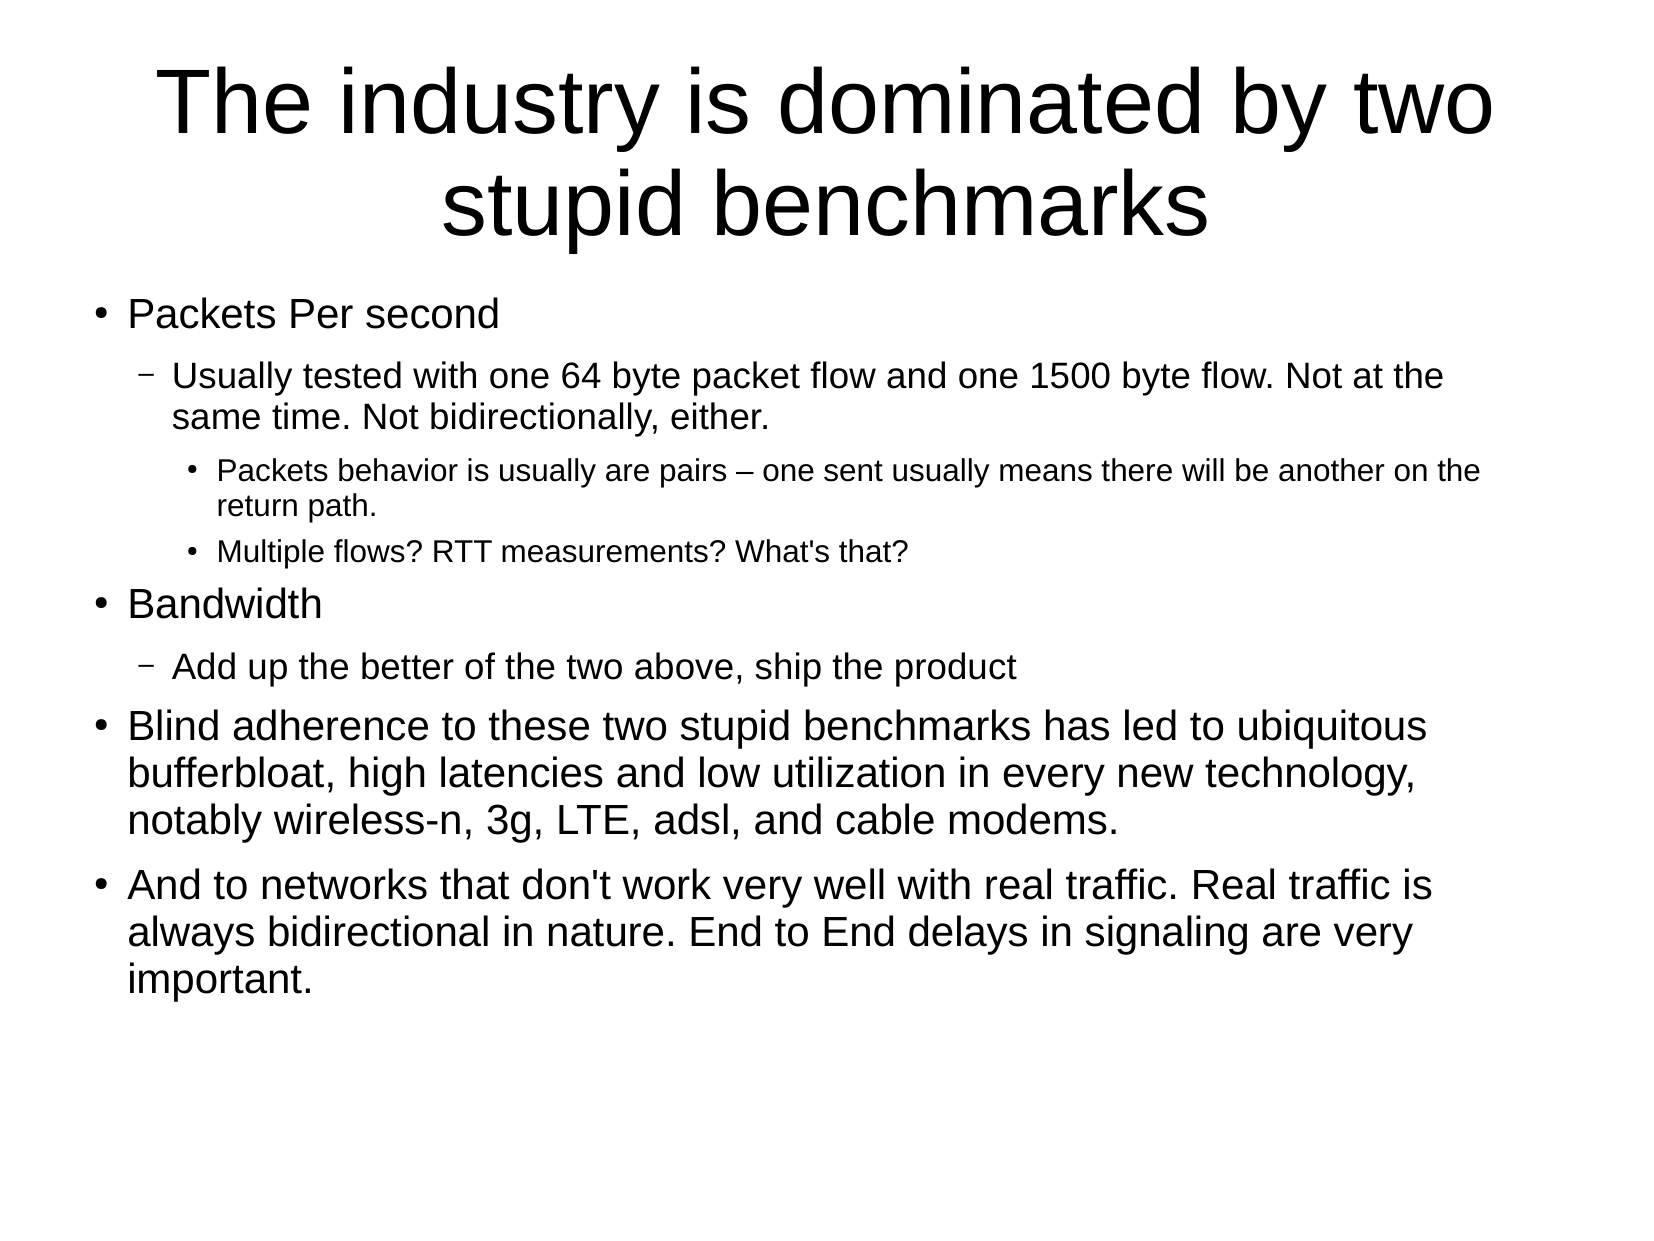

# The industry is dominated by two stupid benchmarks
Packets Per second
Usually tested with one 64 byte packet flow and one 1500 byte flow. Not at the same time. Not bidirectionally, either.
Packets behavior is usually are pairs – one sent usually means there will be another on the return path.
Multiple flows? RTT measurements? What's that?
Bandwidth
Add up the better of the two above, ship the product
Blind adherence to these two stupid benchmarks has led to ubiquitous bufferbloat, high latencies and low utilization in every new technology, notably wireless-n, 3g, LTE, adsl, and cable modems.
And to networks that don't work very well with real traffic. Real traffic is always bidirectional in nature. End to End delays in signaling are very important.